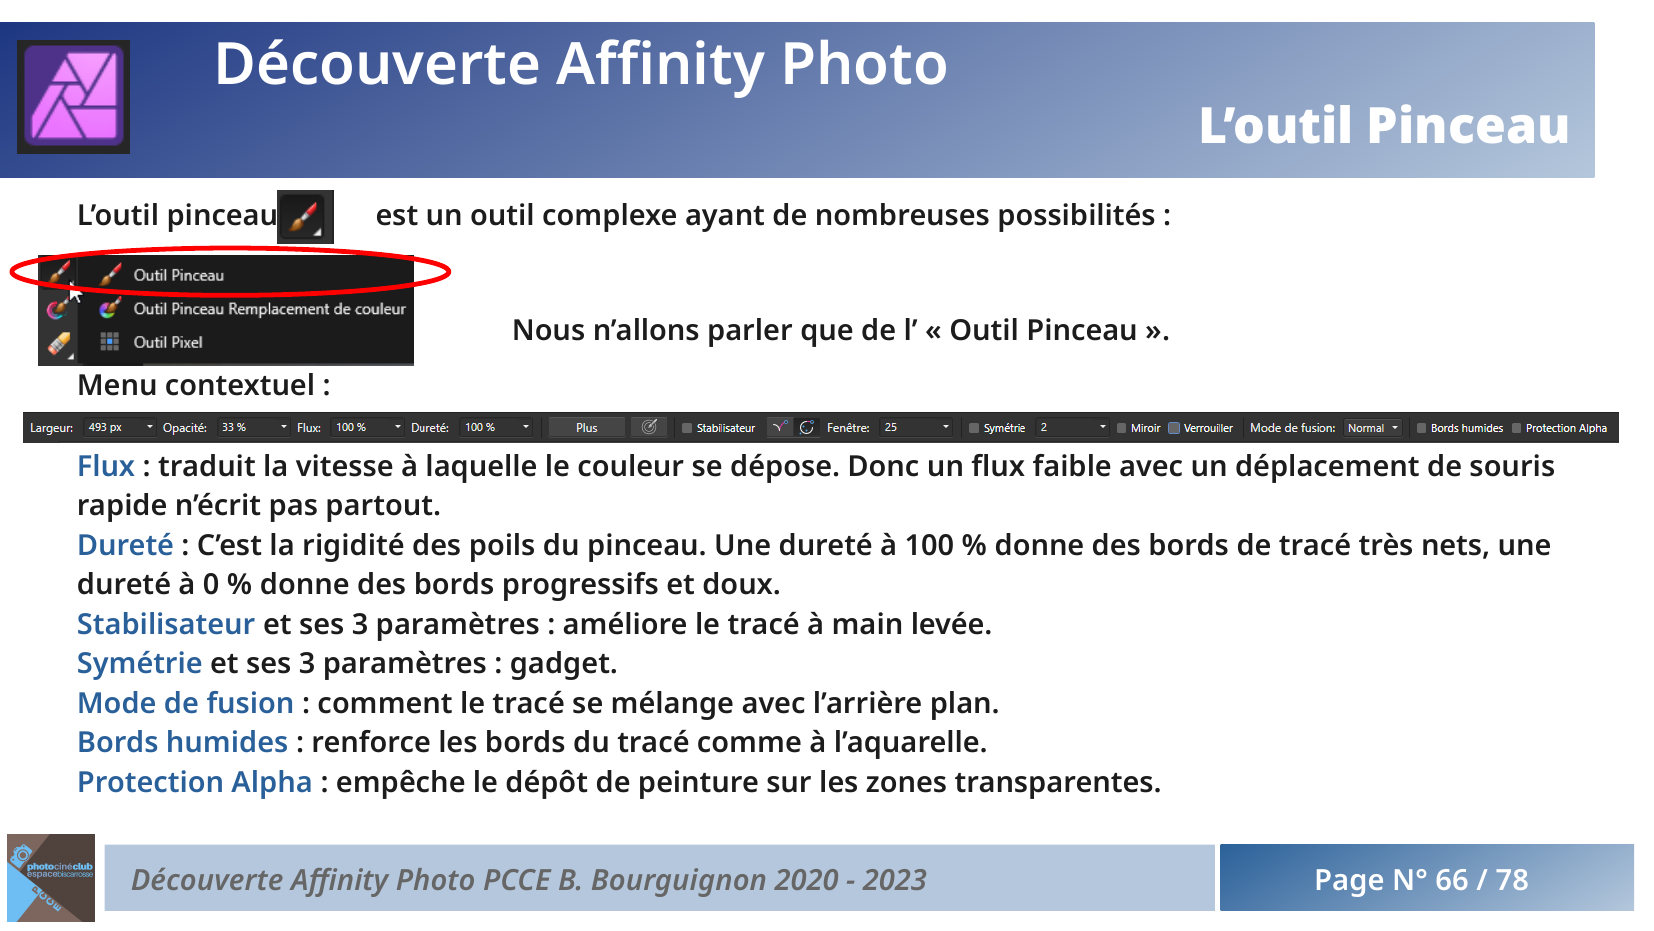

# L’outil Pinceau
L’outil pinceau est un outil complexe ayant de nombreuses possibilités :
 Nous n’allons parler que de l’ « Outil Pinceau ».
Menu contextuel :
Flux : traduit la vitesse à laquelle le couleur se dépose. Donc un flux faible avec un déplacement de souris rapide n’écrit pas partout.
Dureté : C’est la rigidité des poils du pinceau. Une dureté à 100 % donne des bords de tracé très nets, une dureté à 0 % donne des bords progressifs et doux.
Stabilisateur et ses 3 paramètres : améliore le tracé à main levée.
Symétrie et ses 3 paramètres : gadget.
Mode de fusion : comment le tracé se mélange avec l’arrière plan.
Bords humides : renforce les bords du tracé comme à l’aquarelle.
Protection Alpha : empêche le dépôt de peinture sur les zones transparentes.